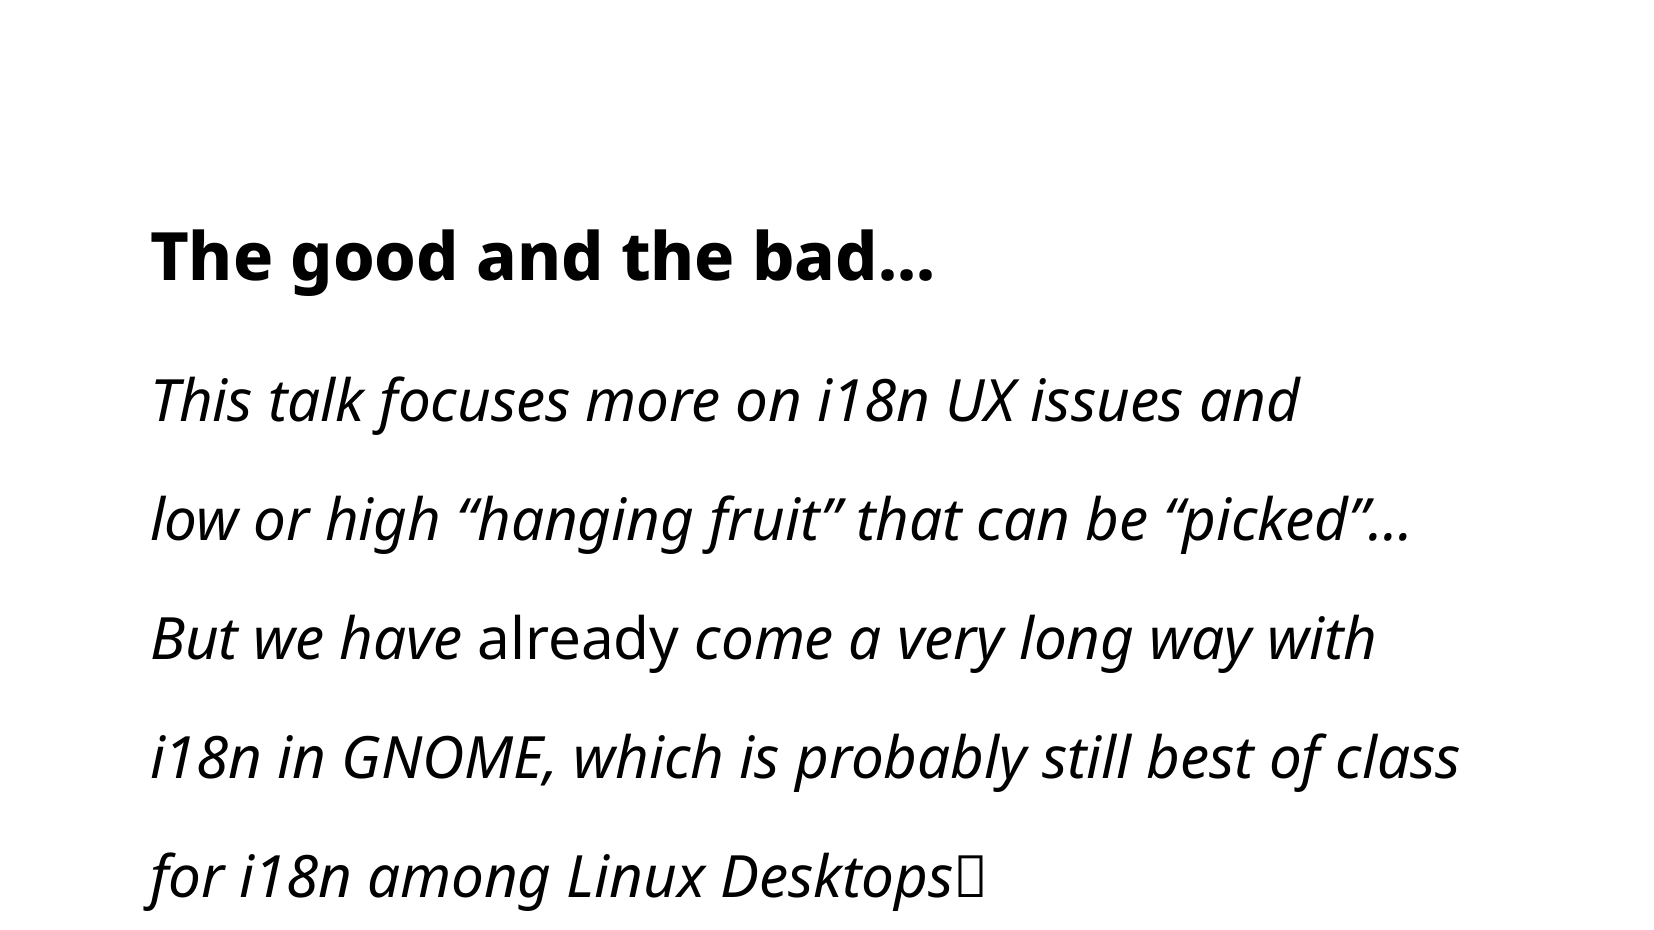

# The good and the bad...
This talk focuses more on i18n UX issues and
low or high “hanging fruit” that can be “picked”…
But we have already come a very long way with i18n in GNOME, which is probably still best of class for i18n among Linux Desktops🙏